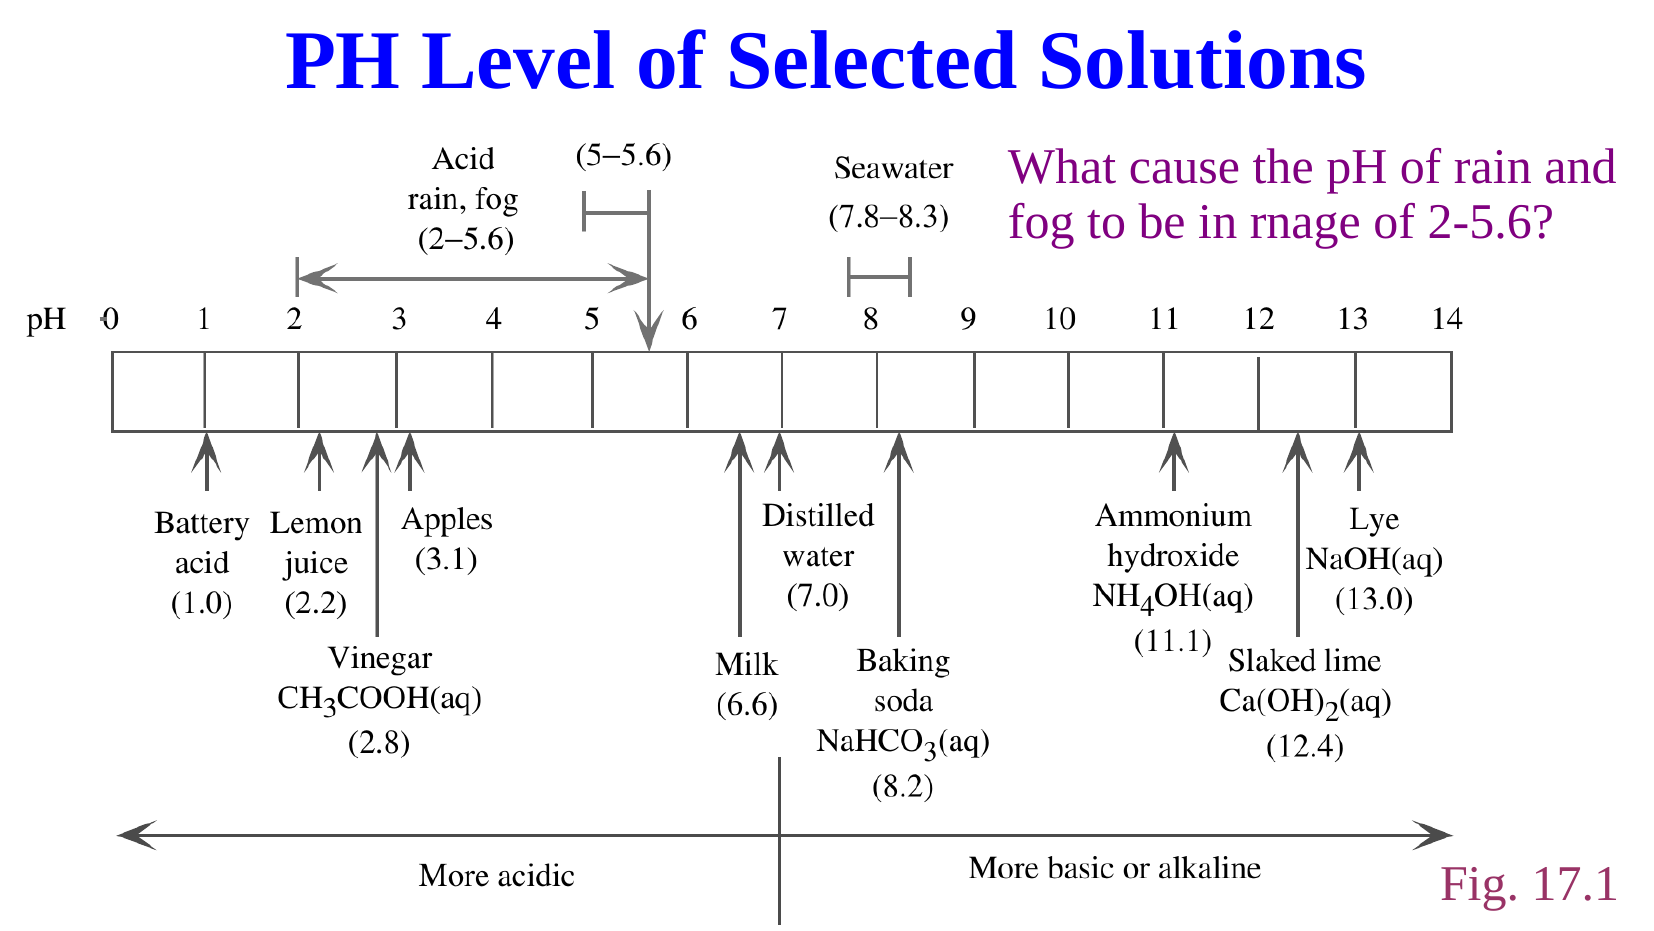

# PH Level of Selected Solutions
What cause the pH of rain and fog to be in rnage of 2-5.6?
Fig. 17.1